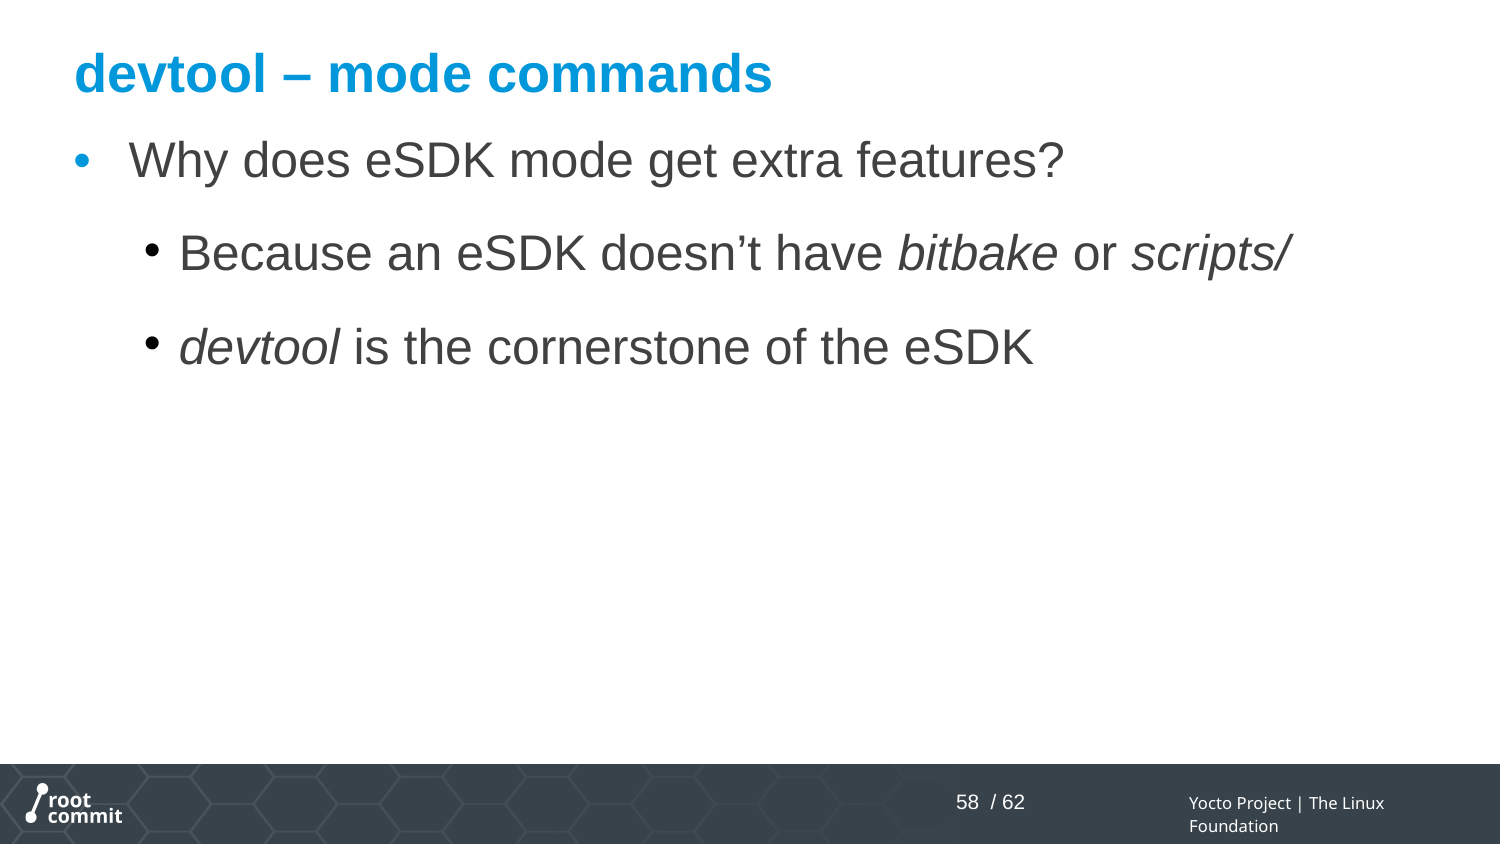

devtool – mode commands
Why does eSDK mode get extra features?
Because an eSDK doesn’t have bitbake or scripts/
devtool is the cornerstone of the eSDK